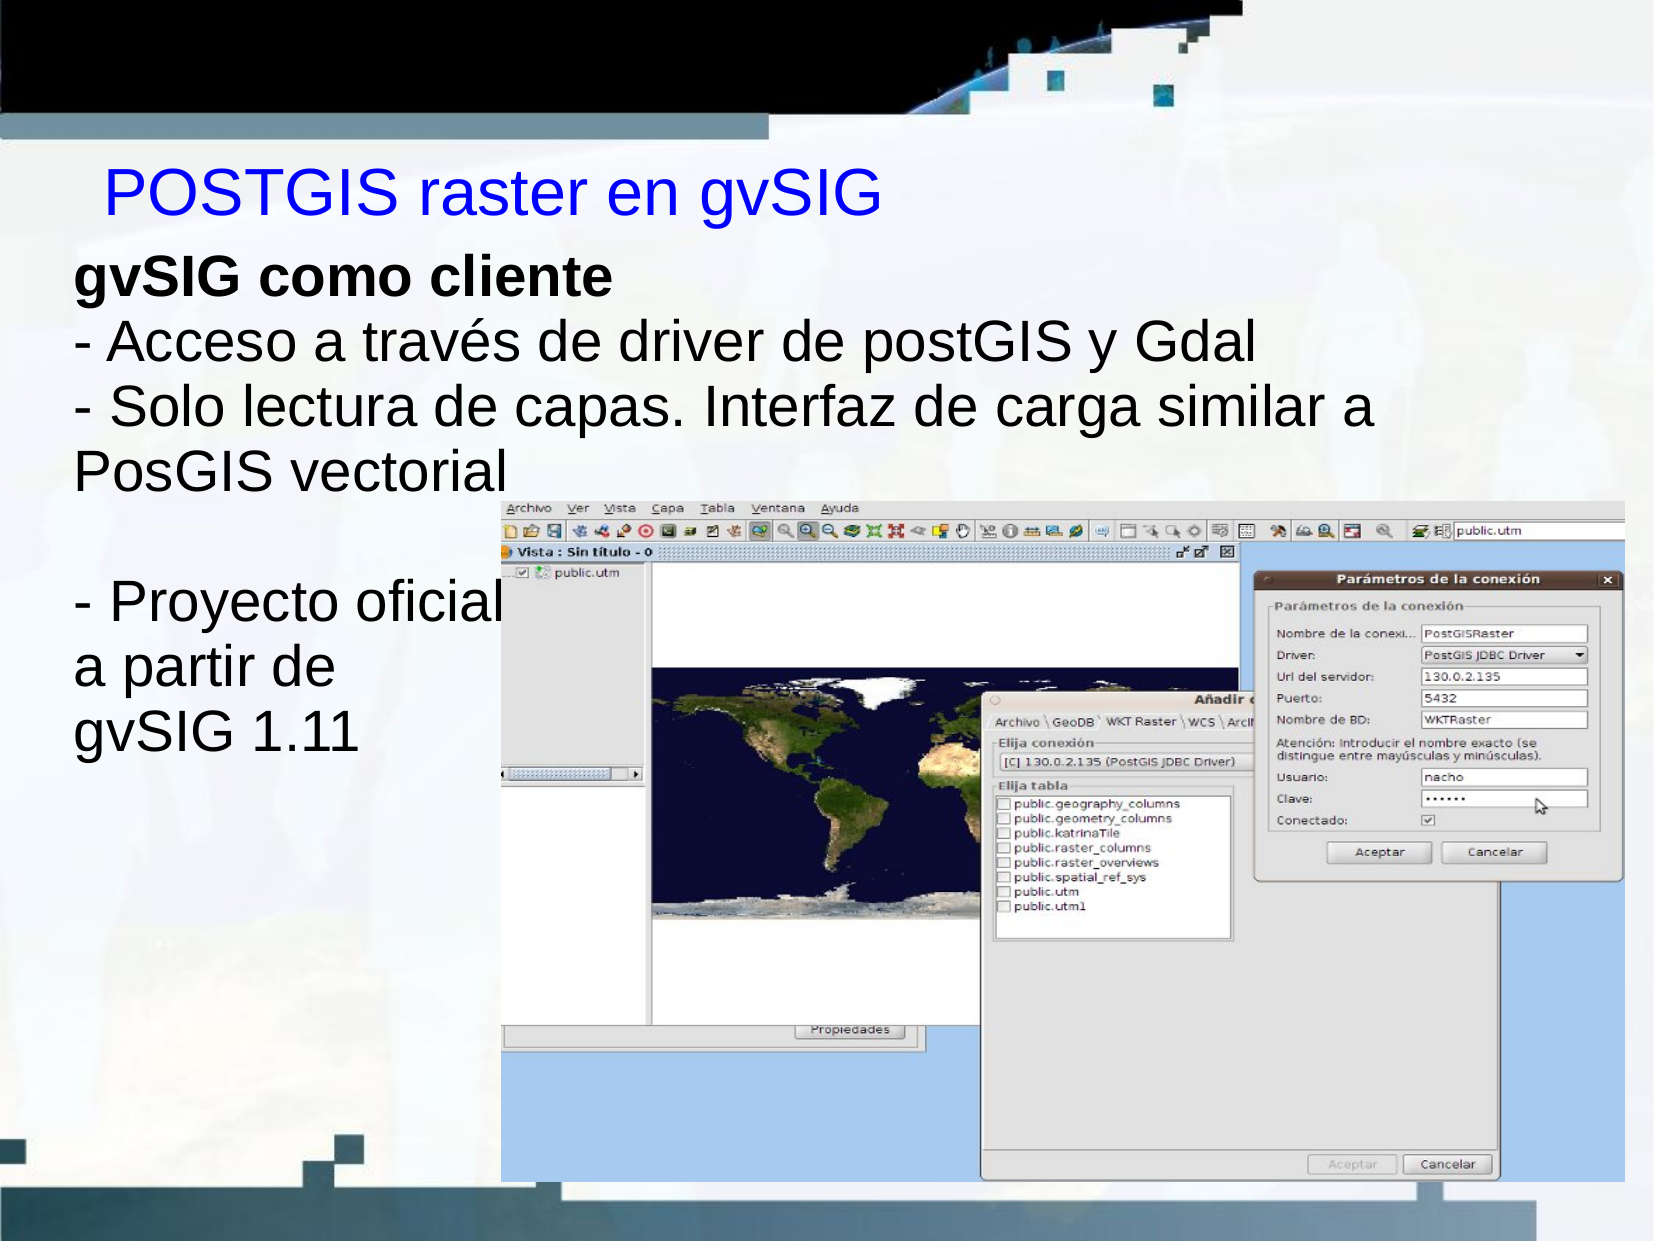

POSTGIS raster en gvSIG
gvSIG como cliente
- Acceso a través de driver de postGIS y Gdal
- Solo lectura de capas. Interfaz de carga similar a
PosGIS vectorial
- Proyecto oficial
a partir de
gvSIG 1.11